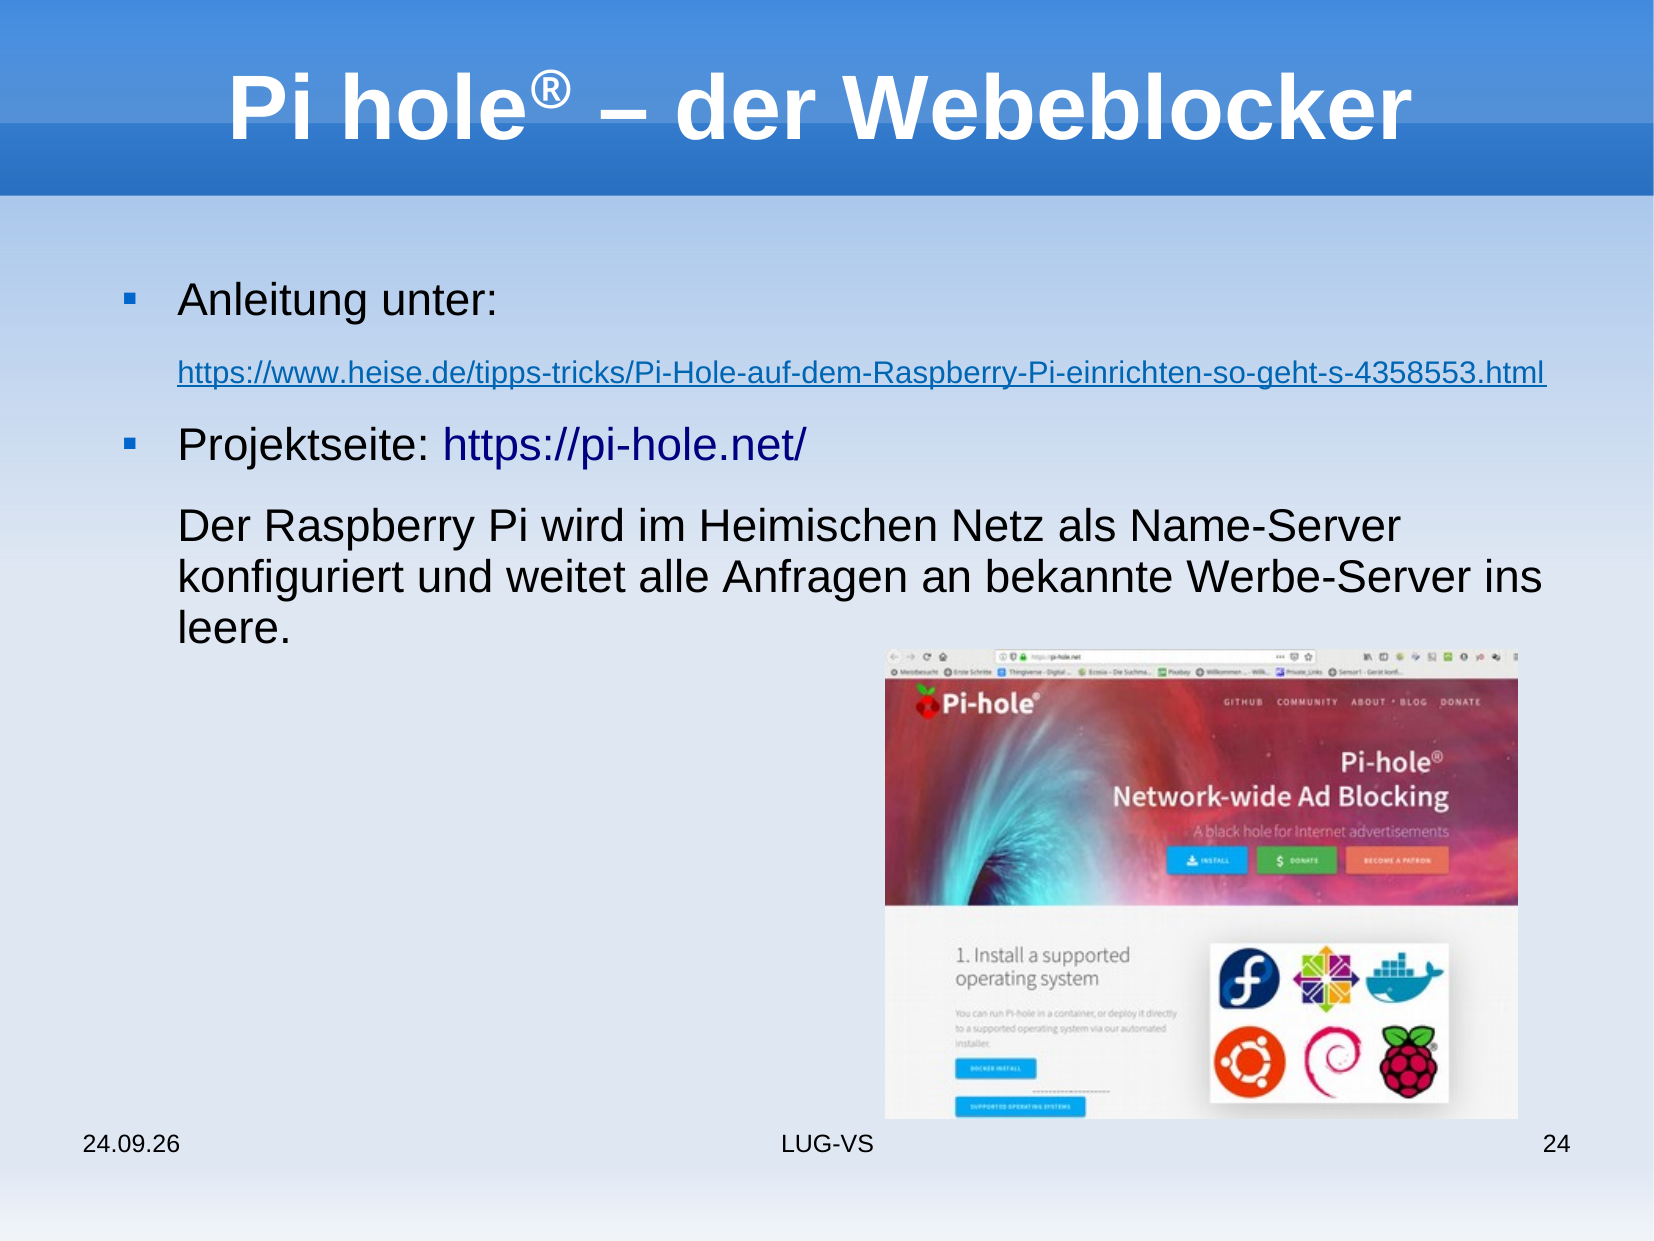

# Pi hole® – der Webeblocker
Anleitung unter:
https://www.heise.de/tipps-tricks/Pi-Hole-auf-dem-Raspberry-Pi-einrichten-so-geht-s-4358553.html
Projektseite: https://pi-hole.net/
Der Raspberry Pi wird im Heimischen Netz als Name-Server konfiguriert und weitet alle Anfragen an bekannte Werbe-Server ins leere.
LUG-VS
24